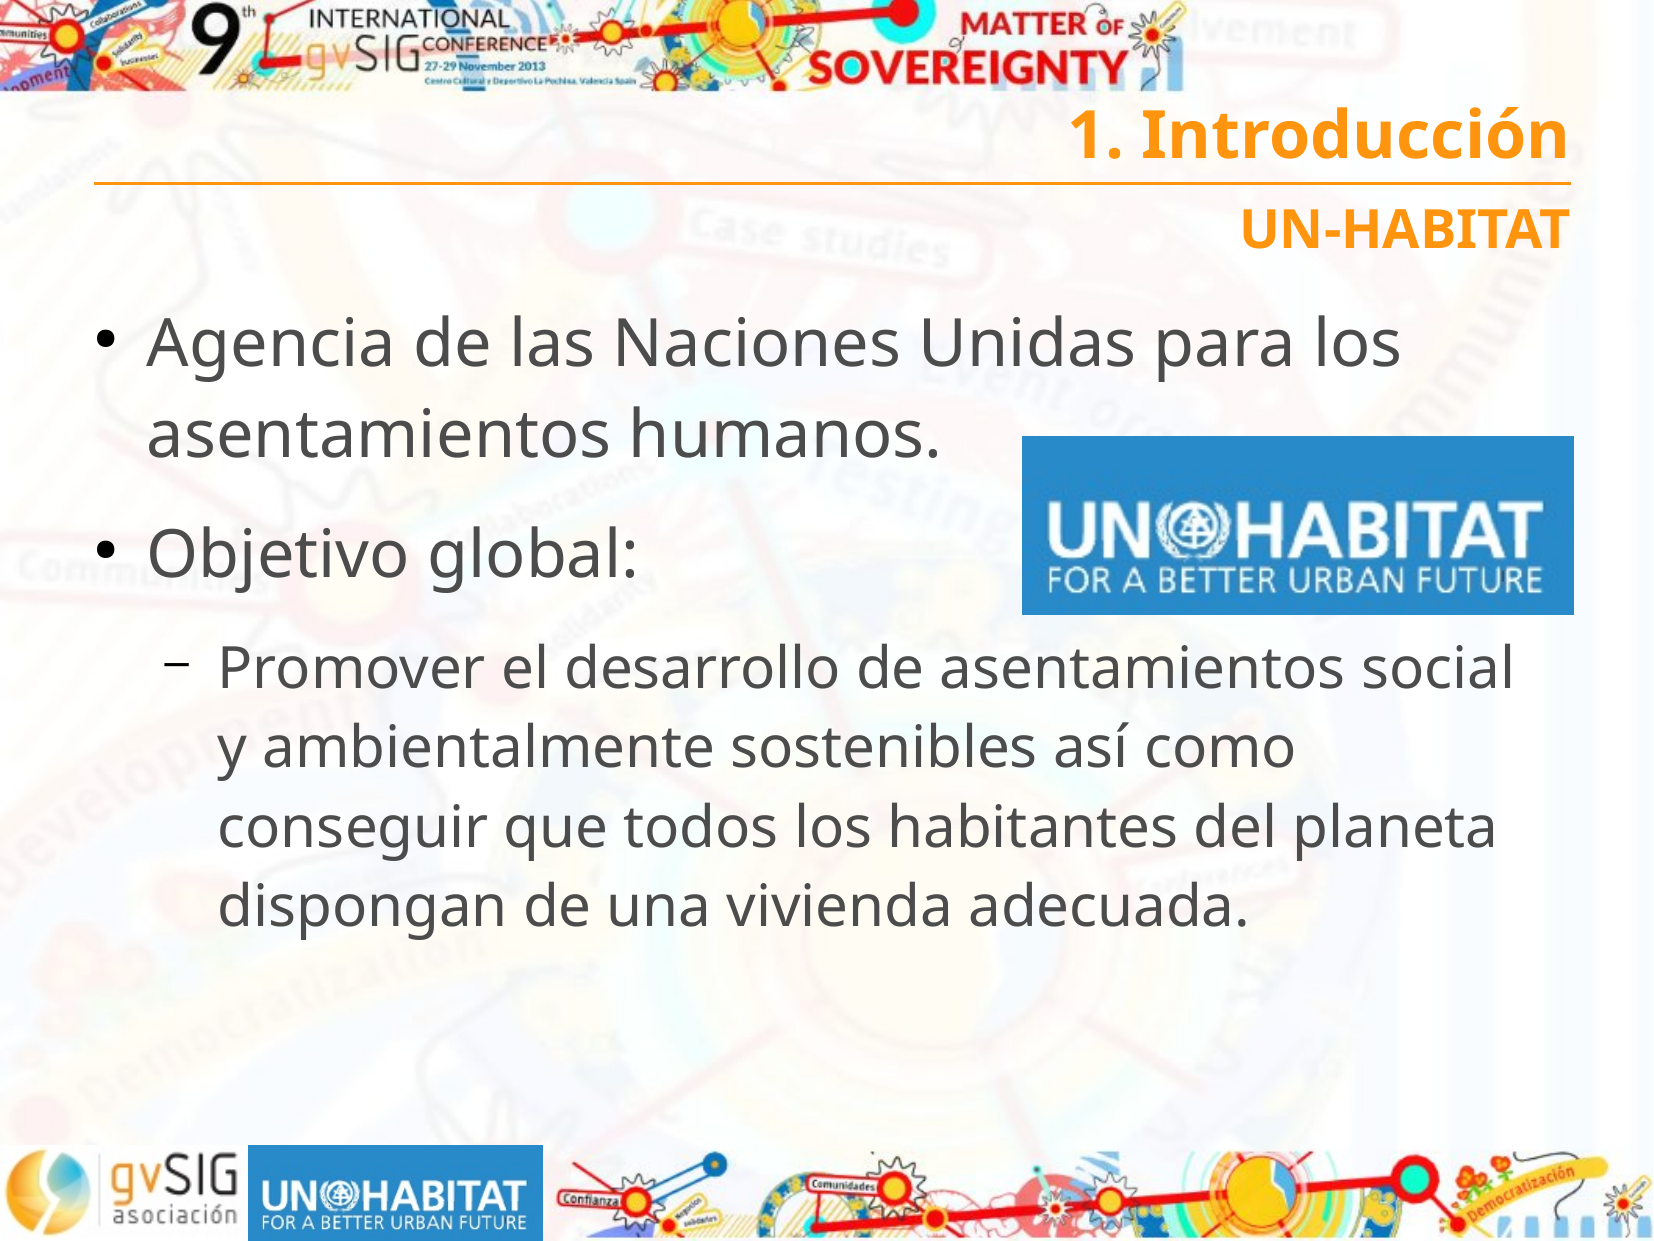

# 1. Introducción
UN-HABITAT
Agencia de las Naciones Unidas para los asentamientos humanos.
Objetivo global:
Promover el desarrollo de asentamientos social y ambientalmente sostenibles así como conseguir que todos los habitantes del planeta dispongan de una vivienda adecuada.